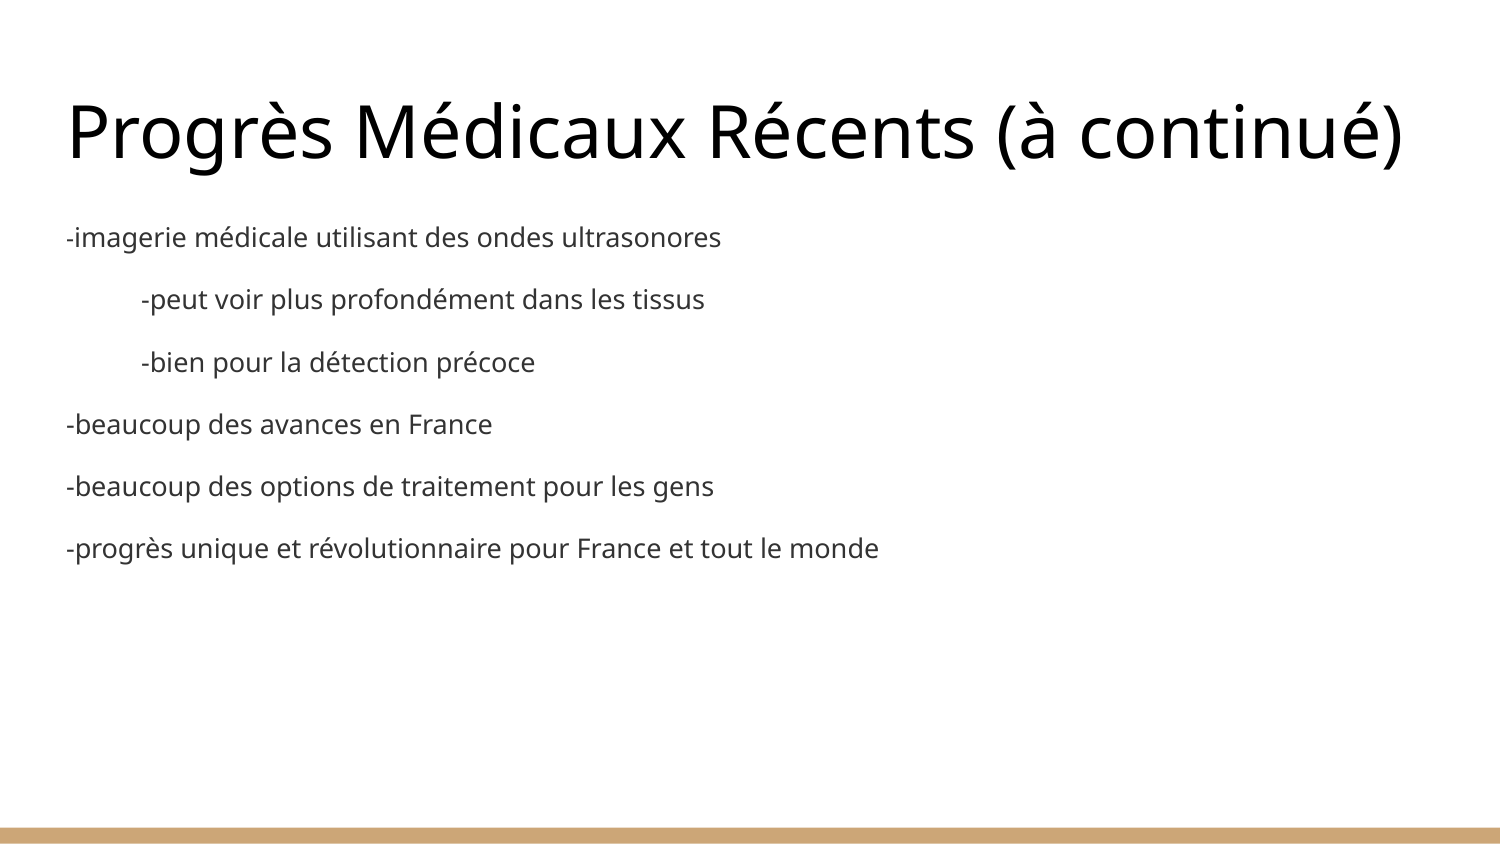

# Progrès Médicaux Récents (à continué)
-imagerie médicale utilisant des ondes ultrasonores
	-peut voir plus profondément dans les tissus
	-bien pour la détection précoce
-beaucoup des avances en France
-beaucoup des options de traitement pour les gens
-progrès unique et révolutionnaire pour France et tout le monde